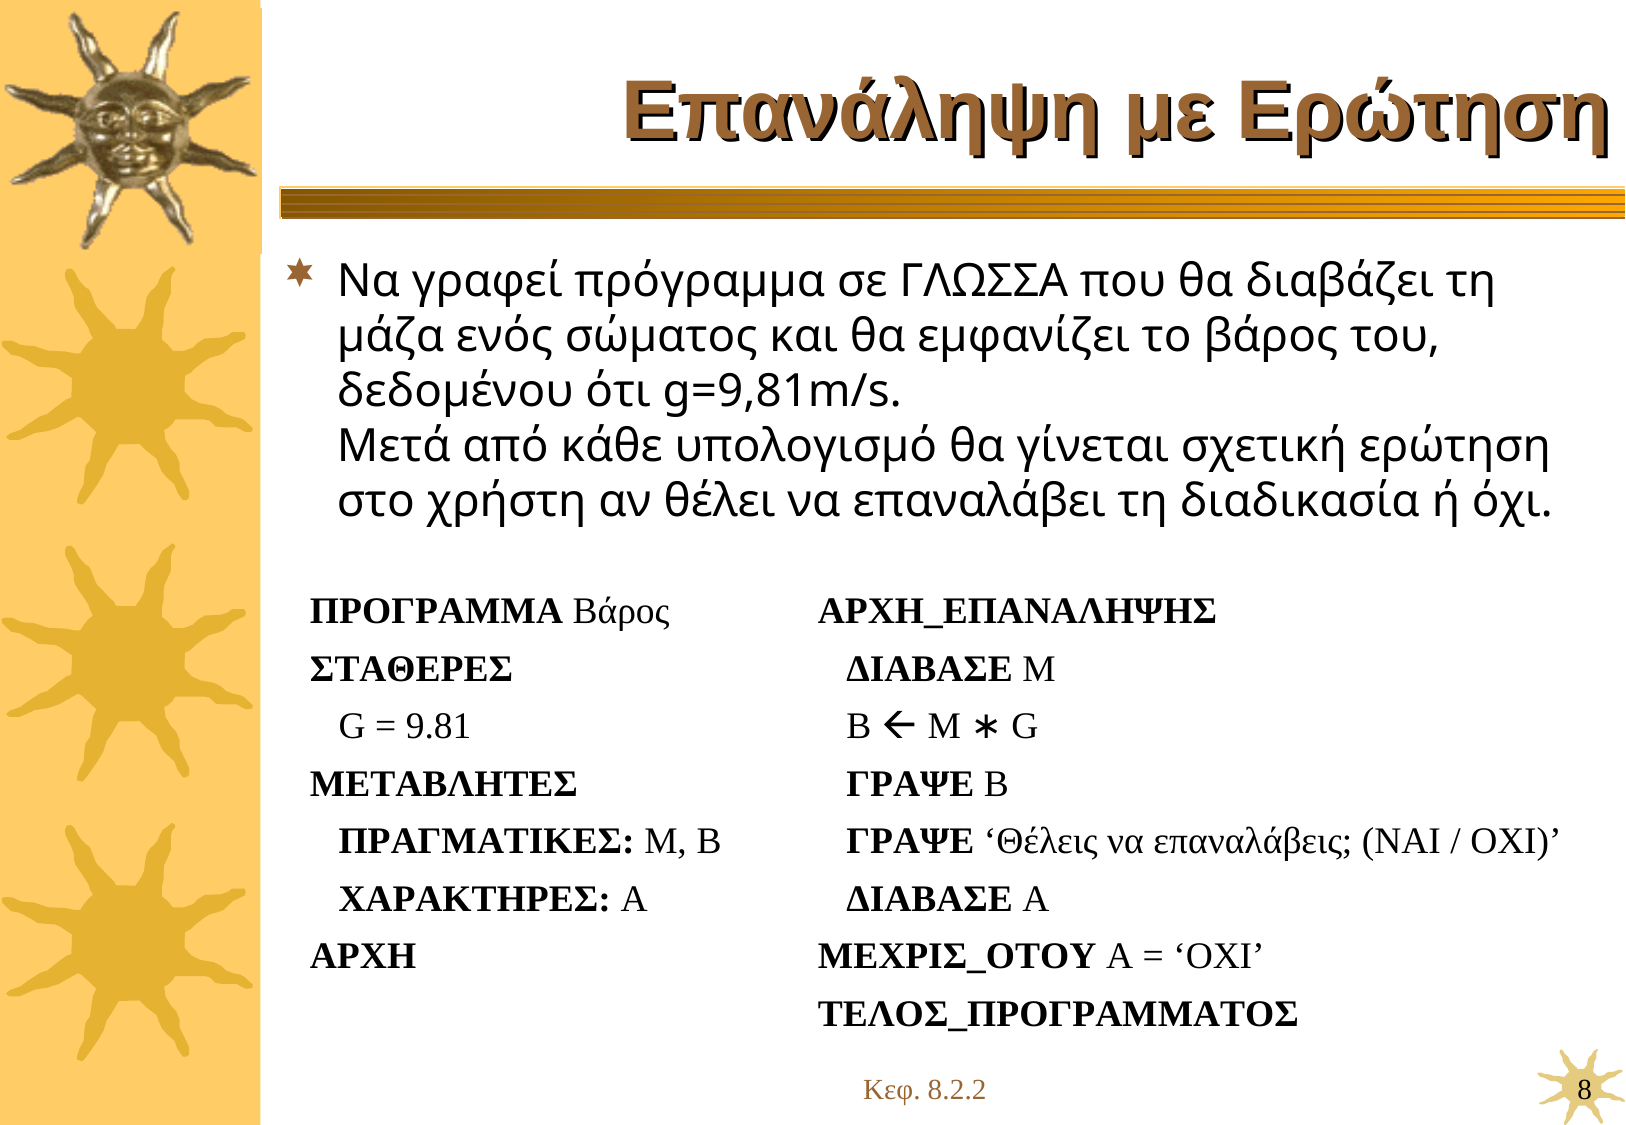

Επανάληψη με Ερώτηση
Να γραφεί πρόγραμμα σε ΓΛΩΣΣΑ που θα διαβάζει τη μάζα ενός σώματος και θα εμφανίζει το βάρος του, δεδομένου ότι g=9,81m/s.
Μετά από κάθε υπολογισμό θα γίνεται σχετική ερώτηση στο χρήστη αν θέλει να επαναλάβει τη διαδικασία ή όχι.
ΠΡΟΓΡΑΜΜΑ Βάρος
ΣΤΑΘΕΡΕΣ
 G = 9.81
ΜΕΤΑΒΛΗΤΕΣ
 ΠΡΑΓΜΑΤΙΚΕΣ: Μ, Β
 ΧΑΡΑΚΤΗΡΕΣ: Α
ΑΡΧΗ
ΑΡΧΗ_ΕΠΑΝΑΛΗΨΗΣ
 ΔΙΑΒΑΣΕ Μ
 Β  Μ ∗ G
 ΓΡΑΨΕ Β
 ΓΡΑΨΕ ‘Θέλεις να επαναλάβεις; (ΝΑΙ / ΟΧΙ)’
 ΔΙΑΒΑΣΕ Α
ΜΕΧΡΙΣ_ΟΤΟΥ Α = ‘ΟΧΙ’
ΤΕΛΟΣ_ΠΡΟΓΡΑΜΜΑΤΟΣ
Κεφ. 8.2.2
8